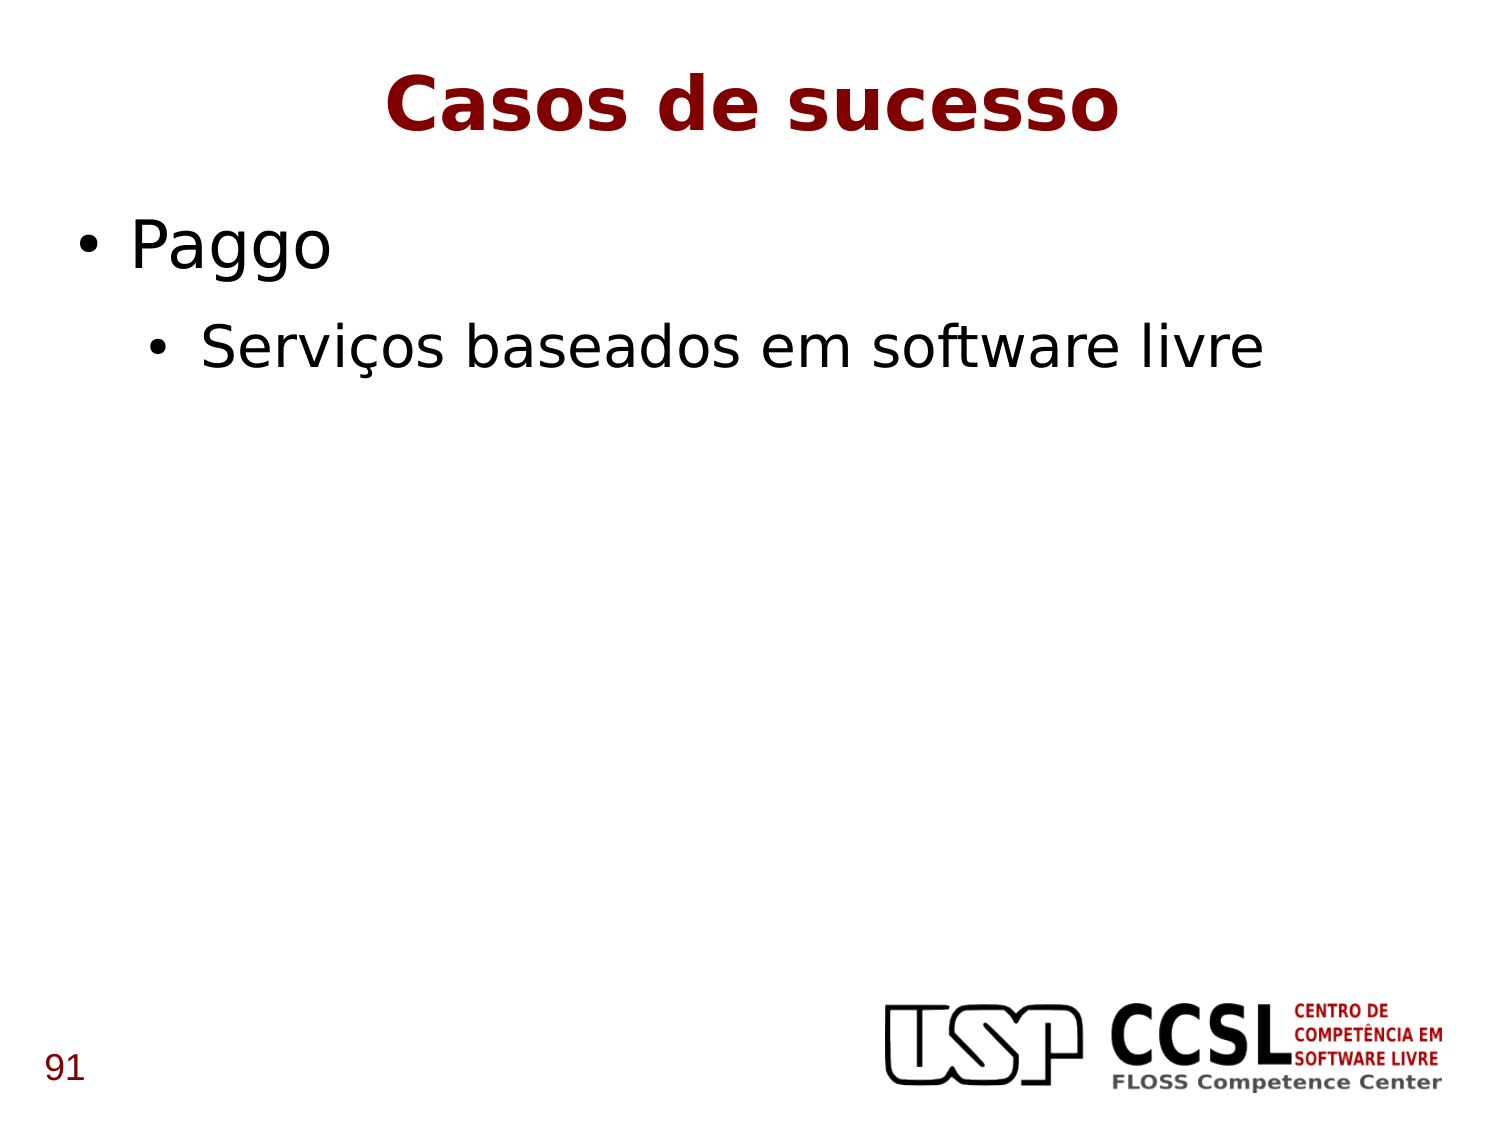

# Casos de sucesso
Paggo
Serviços baseados em software livre